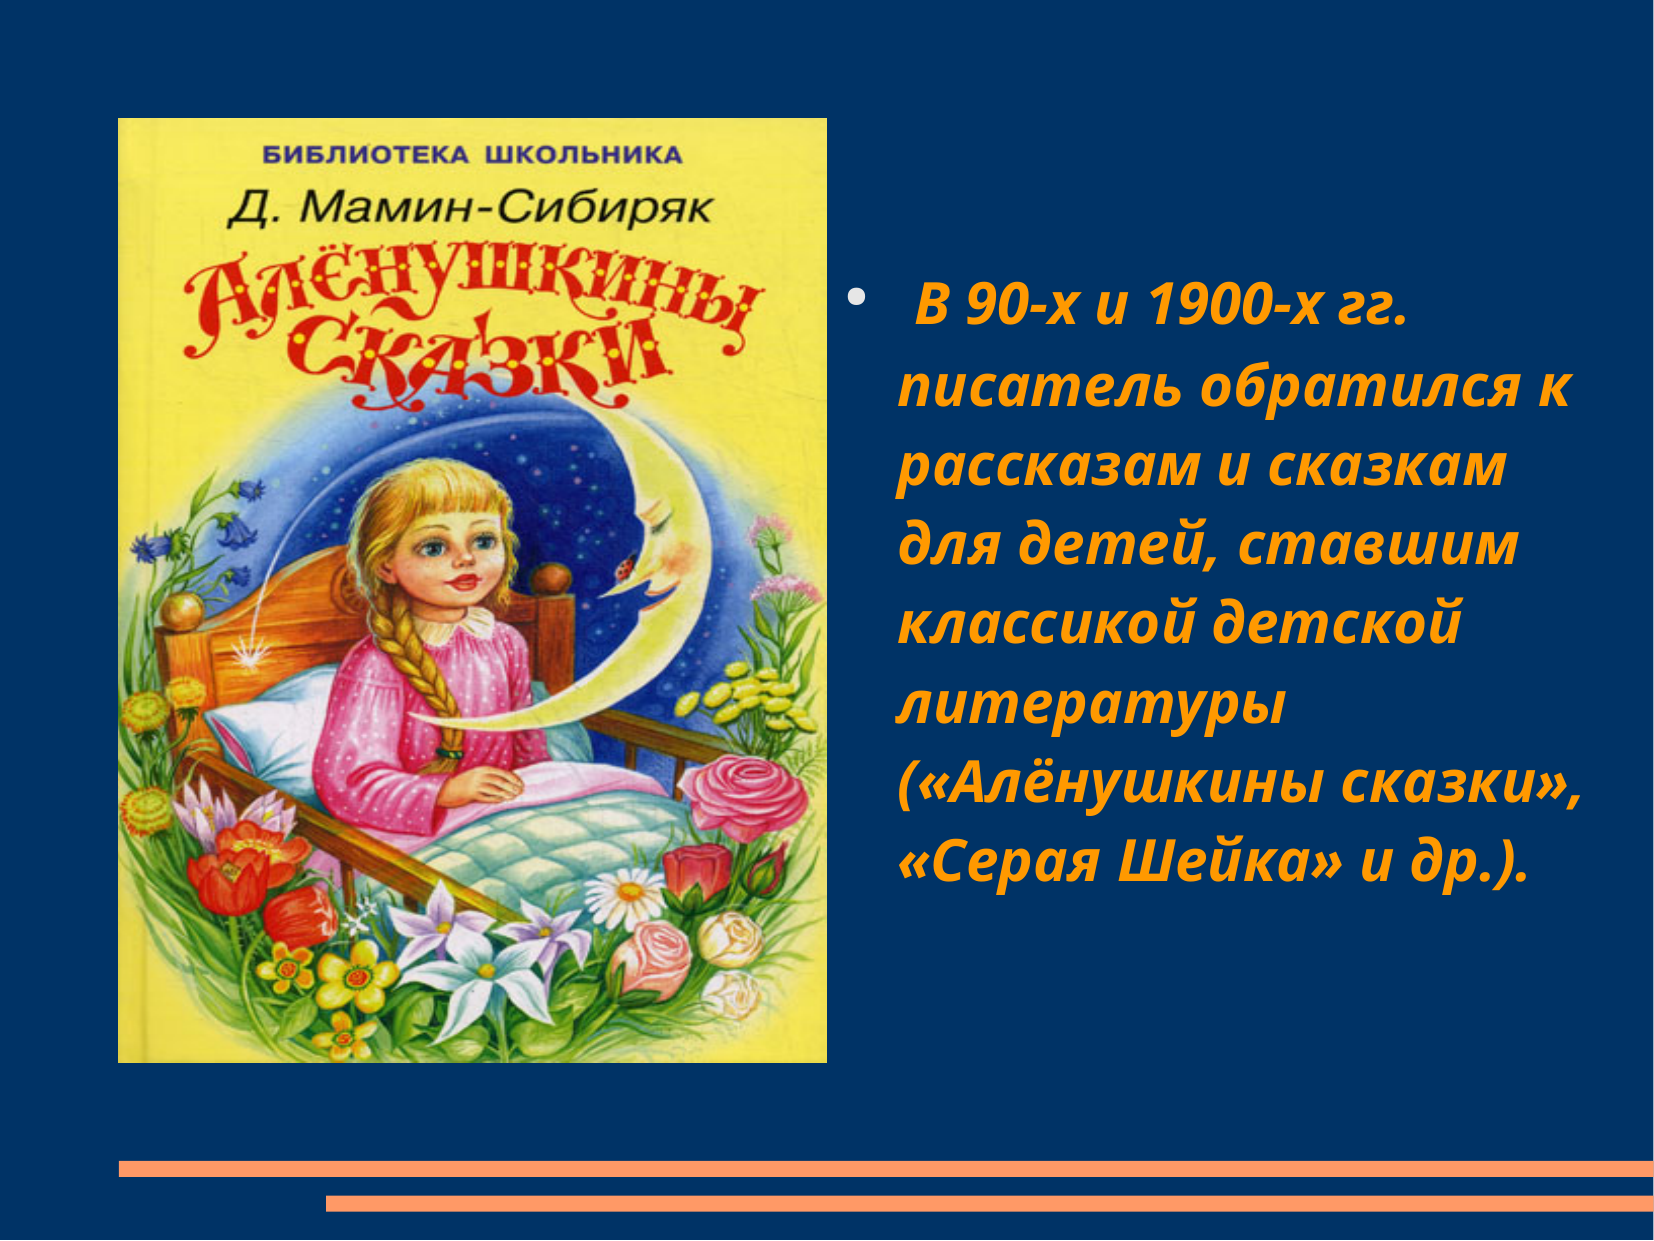

# В 90-х и 1900-х гг. писатель обратился к рассказам и сказкам для детей, ставшим классикой детской литературы («Алёнушкины сказки», «Серая Шейка» и др.).